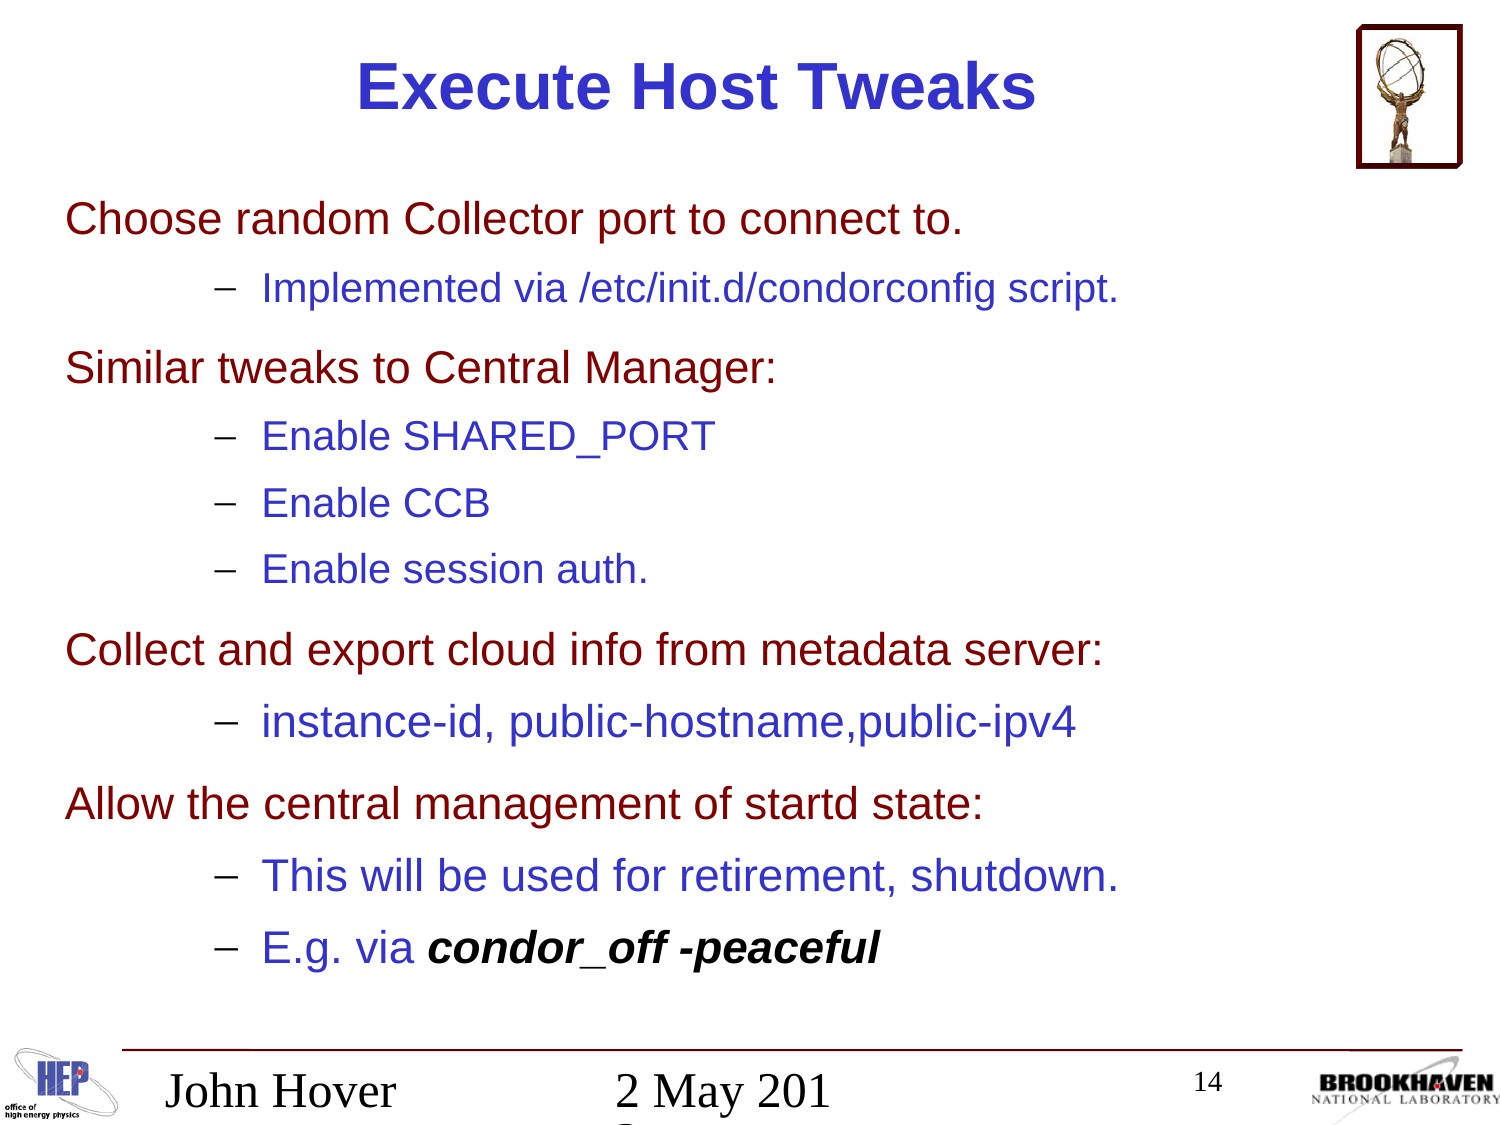

# Execute Host Tweaks
Choose random Collector port to connect to.
Implemented via /etc/init.d/condorconfig script.
Similar tweaks to Central Manager:
Enable SHARED_PORT
Enable CCB
Enable session auth.
Collect and export cloud info from metadata server:
instance-id, public-hostname,public-ipv4
Allow the central management of startd state:
This will be used for retirement, shutdown.
E.g. via condor_off -peaceful
2 May 2013
John Hover